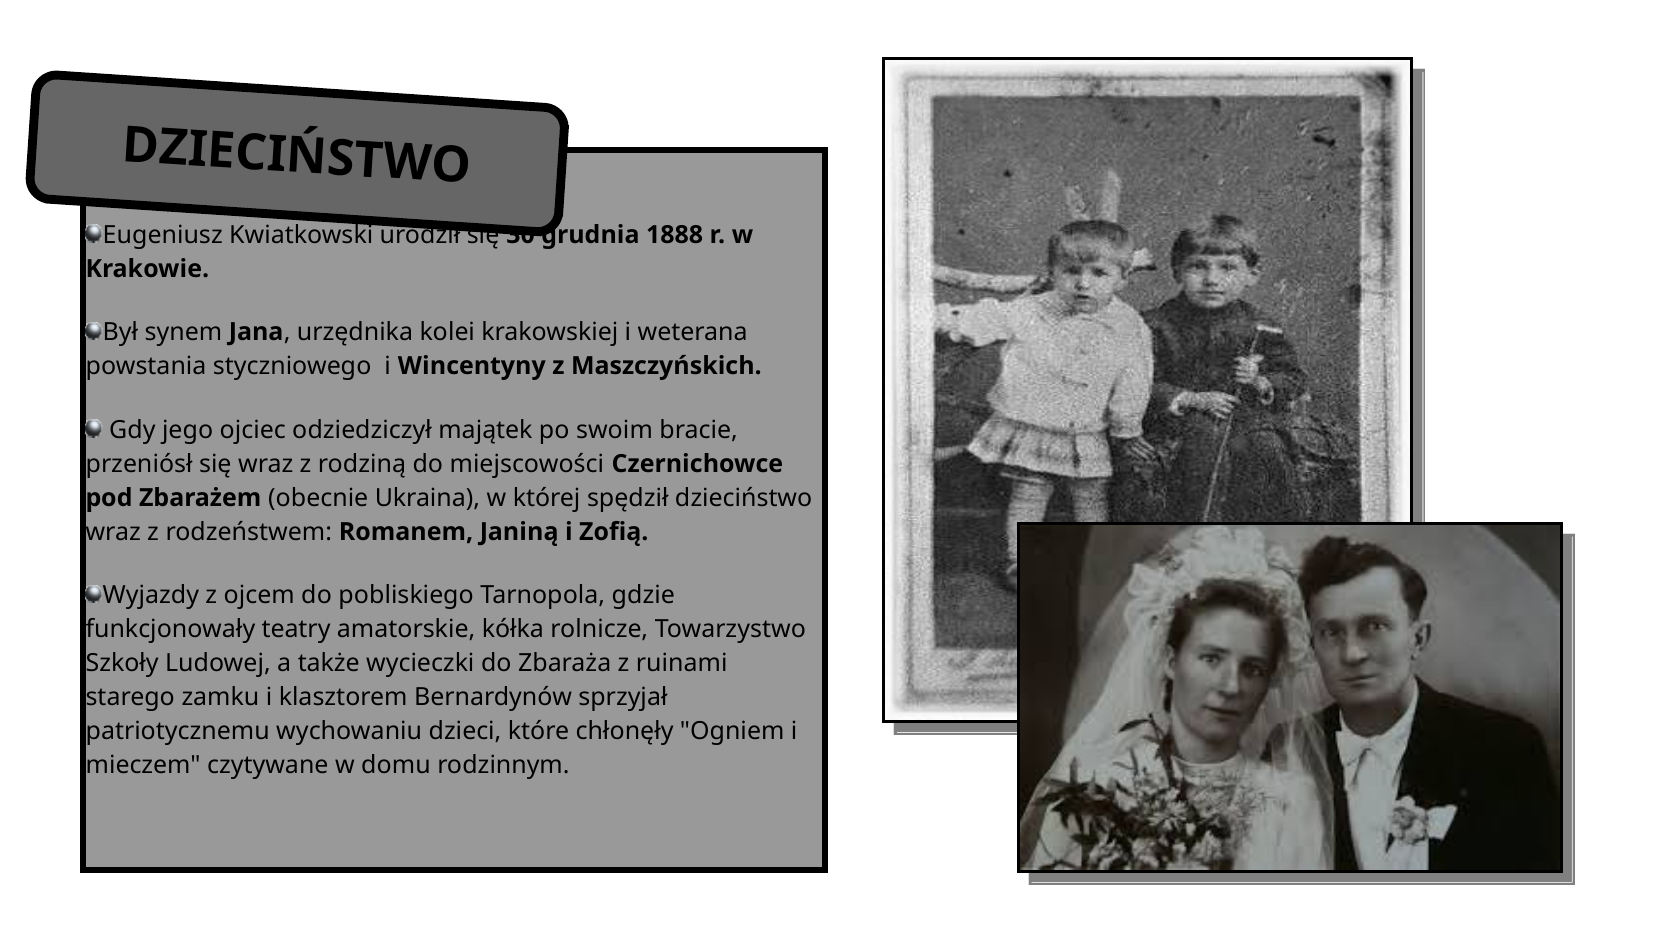

Dzieciństwo
# Eugeniusz Kwiatkowski urodził się 30 grudnia 1888 r. w Krakowie.
Był synem Jana, urzędnika kolei krakowskiej i weterana powstania styczniowego i Wincentyny z Maszczyńskich.
 Gdy jego ojciec odziedziczył majątek po swoim bracie, przeniósł się wraz z rodziną do miejscowości Czernichowce pod Zbarażem (obecnie Ukraina), w której spędził dzieciństwo wraz z rodzeństwem: Romanem, Janiną i Zofią.
Wyjazdy z ojcem do pobliskiego Tarnopola, gdzie funkcjonowały teatry amatorskie, kółka rolnicze, Towarzystwo Szkoły Ludowej, a także wycieczki do Zbaraża z ruinami starego zamku i klasztorem Bernardynów sprzyjał patriotycznemu wychowaniu dzieci, które chłonęły "Ogniem i mieczem" czytywane w domu rodzinnym.